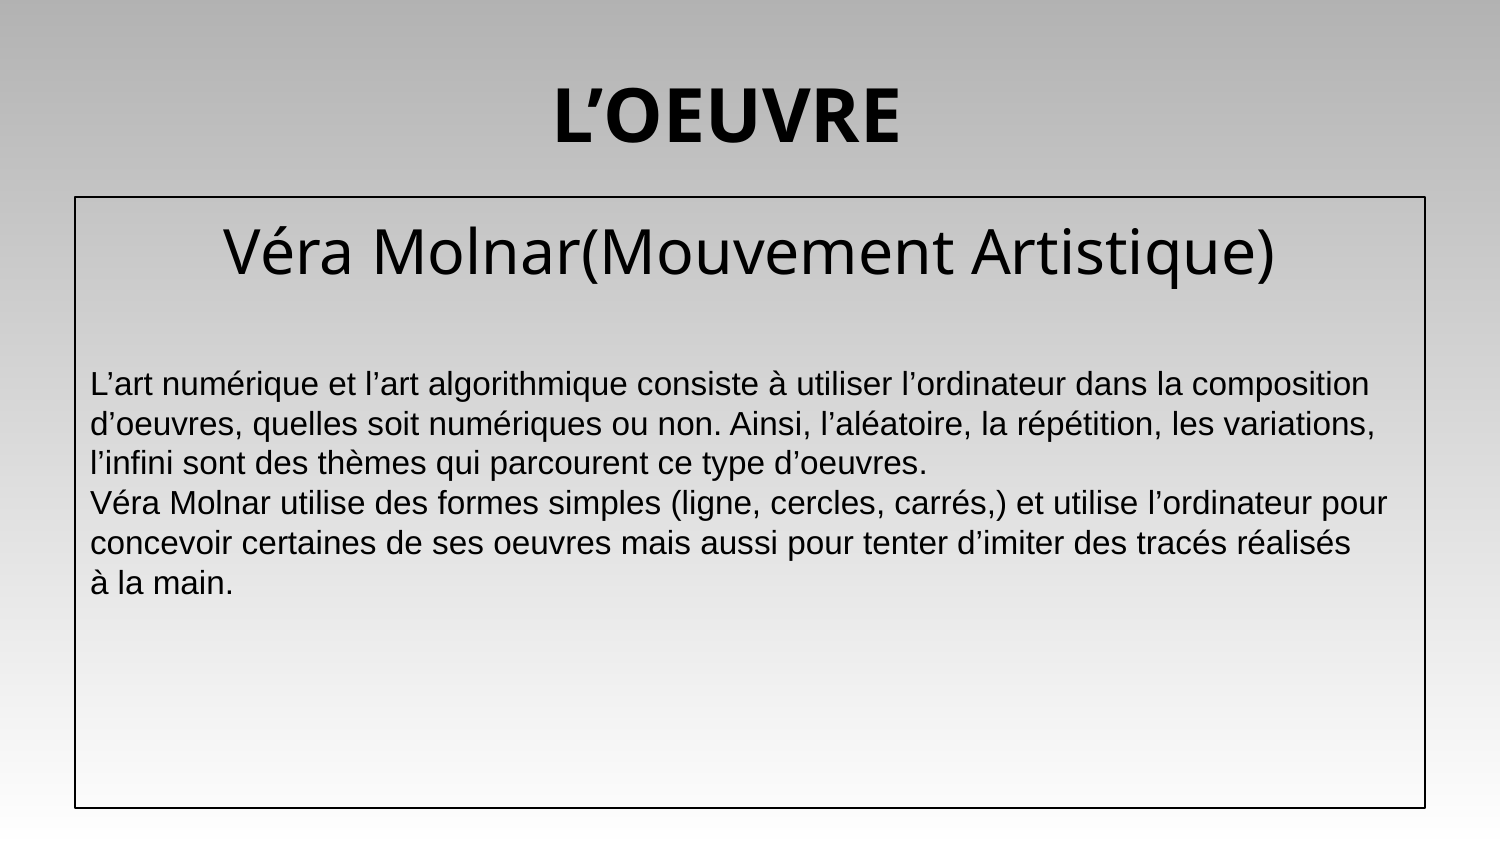

# L’OEUVRE
Véra Molnar(Mouvement Artistique)
L’art numérique et l’art algorithmique consiste à utiliser l’ordinateur dans la composition
d’oeuvres, quelles soit numériques ou non. Ainsi, l’aléatoire, la répétition, les variations,
l’infini sont des thèmes qui parcourent ce type d’oeuvres.
Véra Molnar utilise des formes simples (ligne, cercles, carrés,) et utilise l’ordinateur pour
concevoir certaines de ses oeuvres mais aussi pour tenter d’imiter des tracés réalisés
à la main.